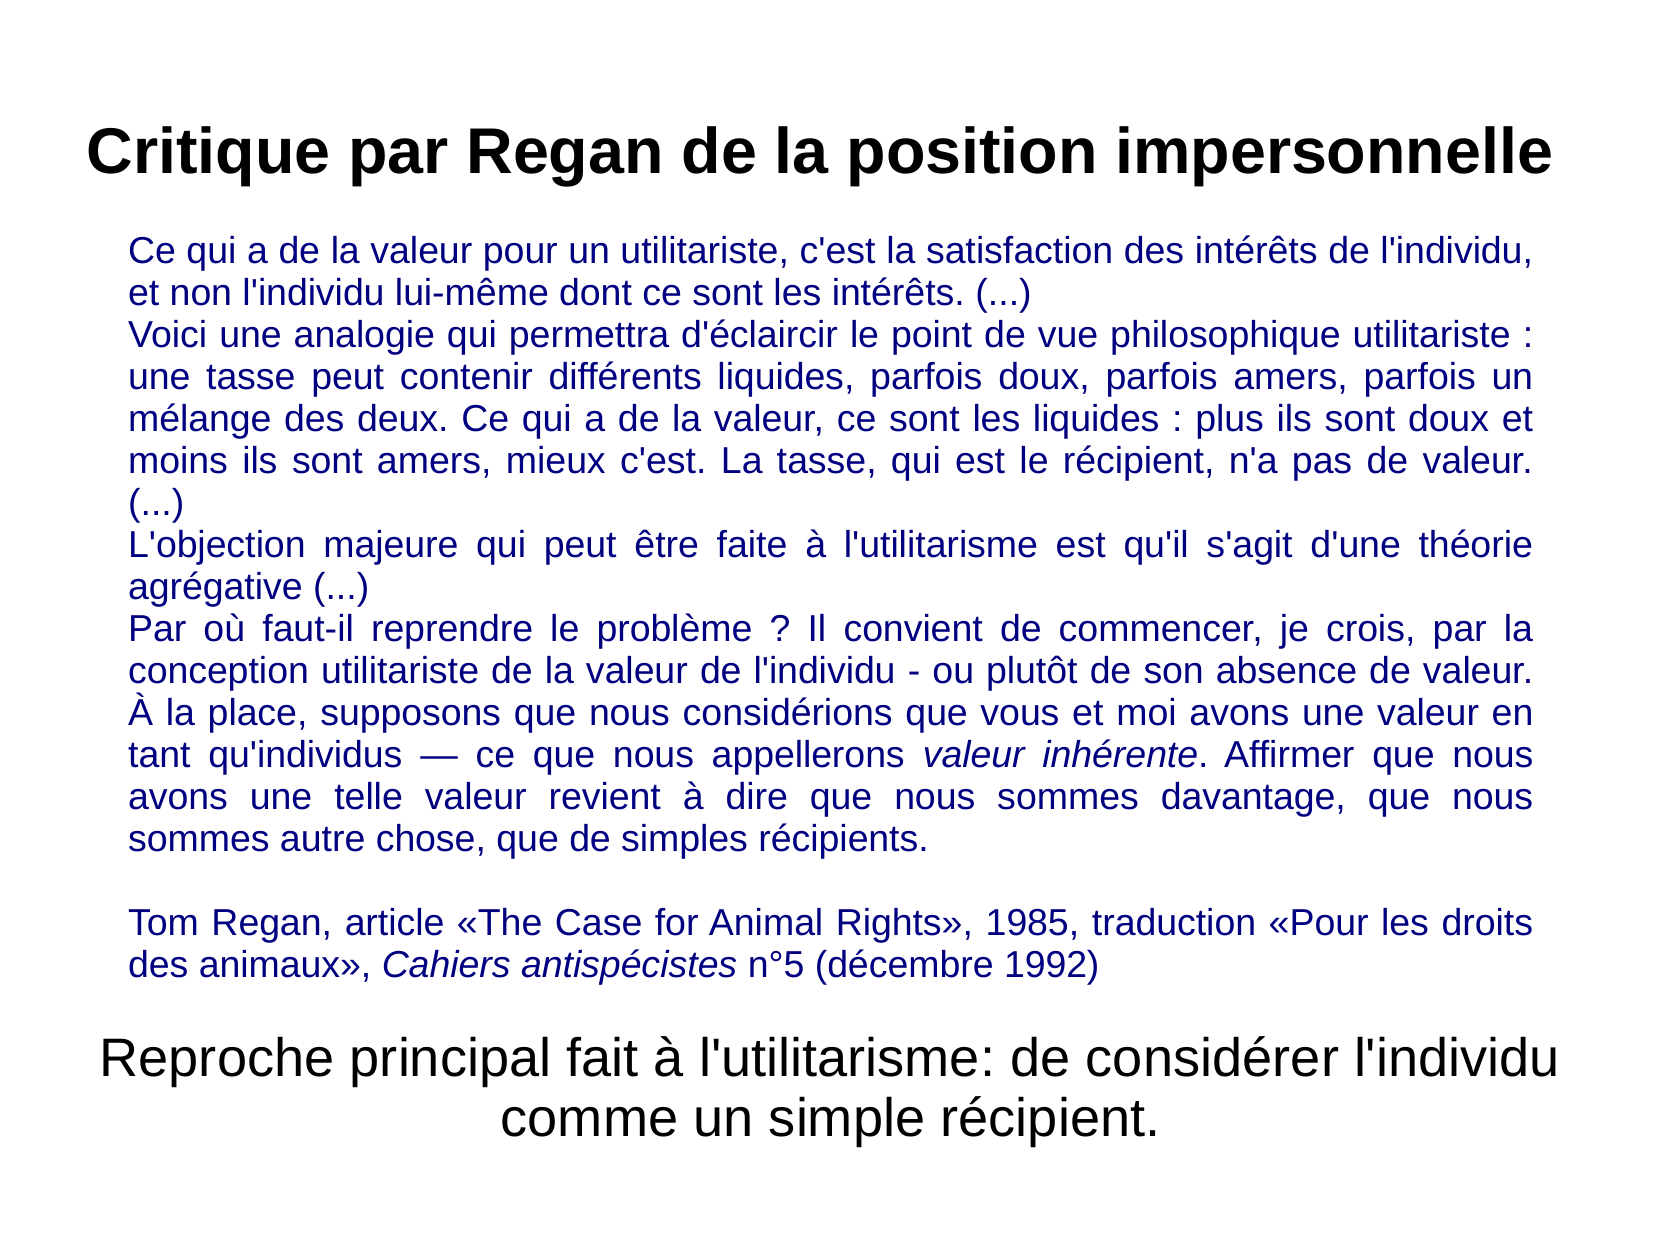

Critique par Regan de la position impersonnelle
Ce qui a de la valeur pour un utilitariste, c'est la satisfaction des intérêts de l'individu, et non l'individu lui-même dont ce sont les intérêts. (...)
Voici une analogie qui permettra d'éclaircir le point de vue philosophique utilitariste : une tasse peut contenir différents liquides, parfois doux, parfois amers, parfois un mélange des deux. Ce qui a de la valeur, ce sont les liquides : plus ils sont doux et moins ils sont amers, mieux c'est. La tasse, qui est le récipient, n'a pas de valeur. (...)
L'objection majeure qui peut être faite à l'utilitarisme est qu'il s'agit d'une théorie agrégative (...)
Par où faut-il reprendre le problème ? Il convient de commencer, je crois, par la conception utilitariste de la valeur de l'individu - ou plutôt de son absence de valeur. À la place, supposons que nous considérions que vous et moi avons une valeur en tant qu'individus — ce que nous appellerons valeur inhérente. Affirmer que nous avons une telle valeur revient à dire que nous sommes davantage, que nous sommes autre chose, que de simples récipients.
Tom Regan, article «The Case for Animal Rights», 1985, traduction «Pour les droits des animaux», Cahiers antispécistes n°5 (décembre 1992)
Reproche principal fait à l'utilitarisme: de considérer l'individu comme un simple récipient.